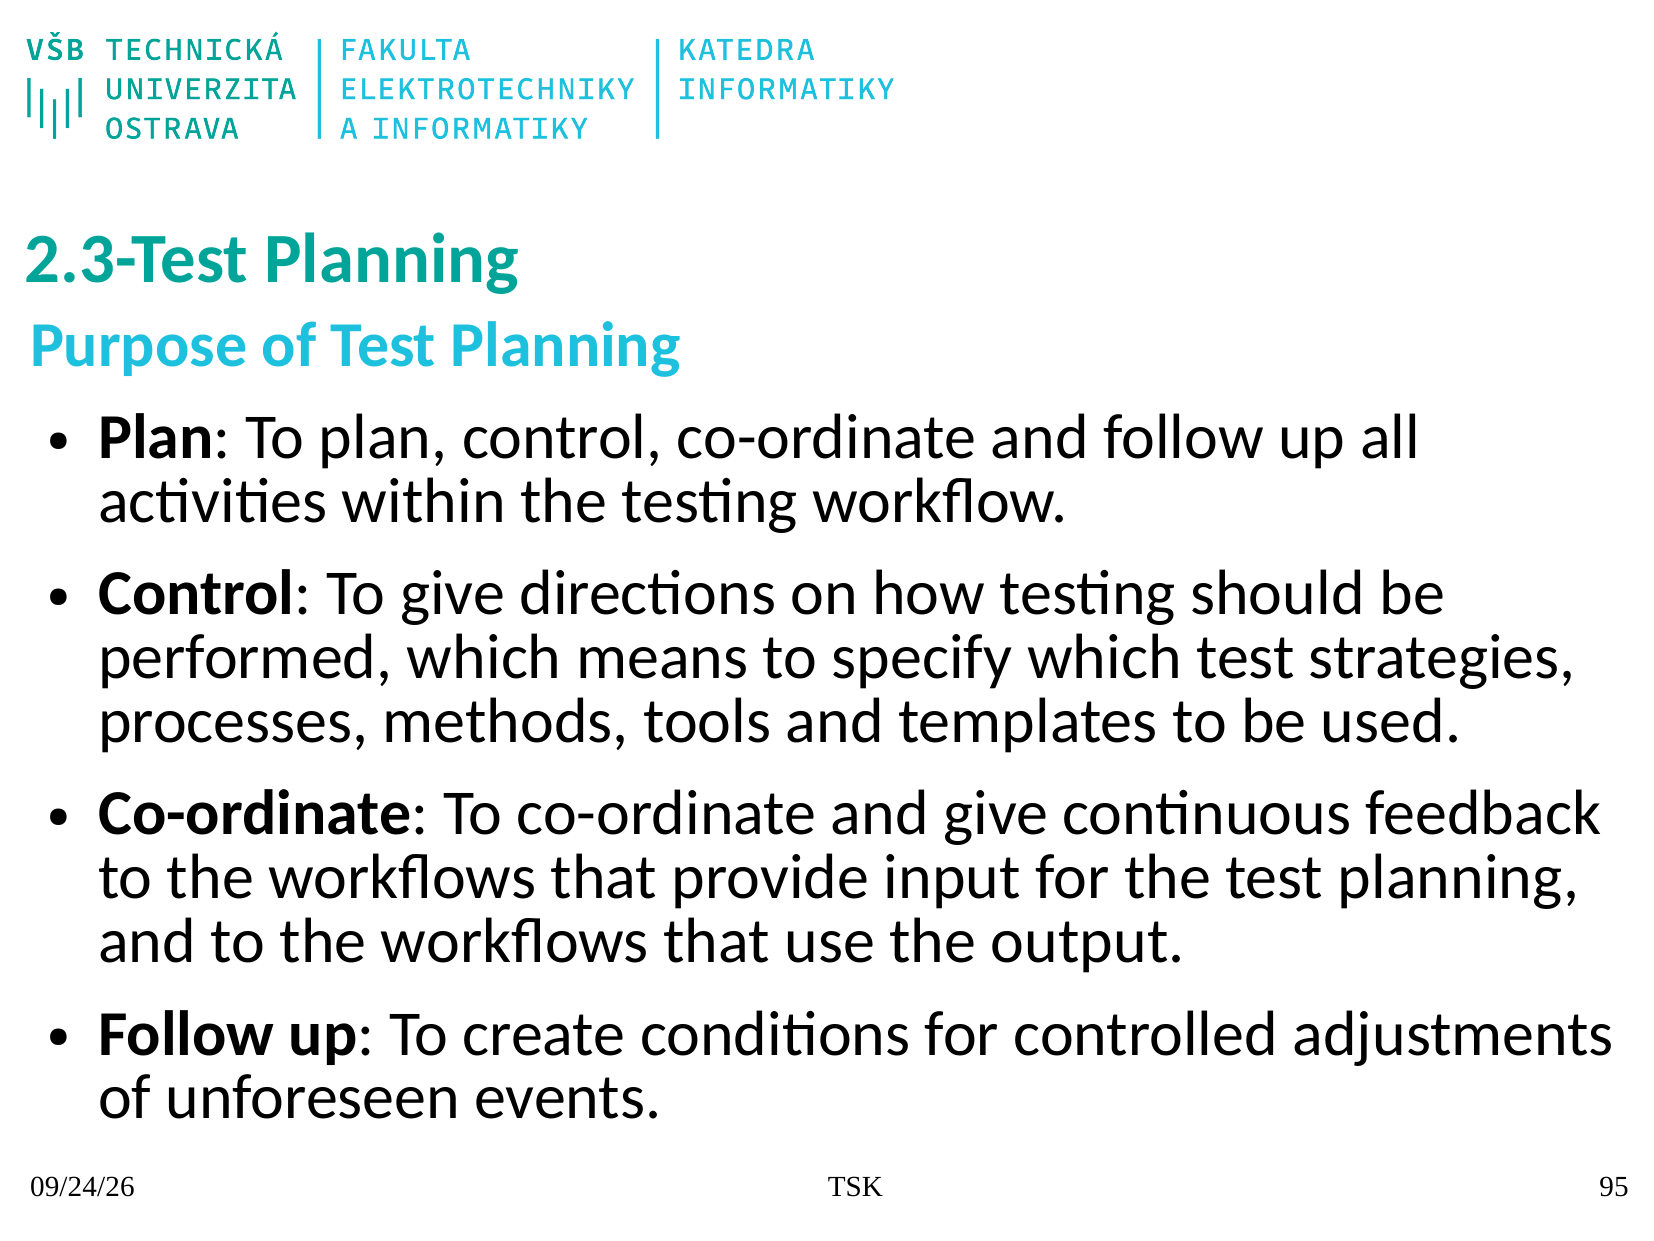

# 2.3-Test Planning
Purpose of Test Planning
Plan: To plan, control, co-ordinate and follow up all activities within the testing workflow.
Control: To give directions on how testing should be performed, which means to specify which test strategies, processes, methods, tools and templates to be used.
Co-ordinate: To co-ordinate and give continuous feedback to the workflows that provide input for the test planning, and to the workflows that use the output.
Follow up: To create conditions for controlled adjustments of unforeseen events.
TSK
95